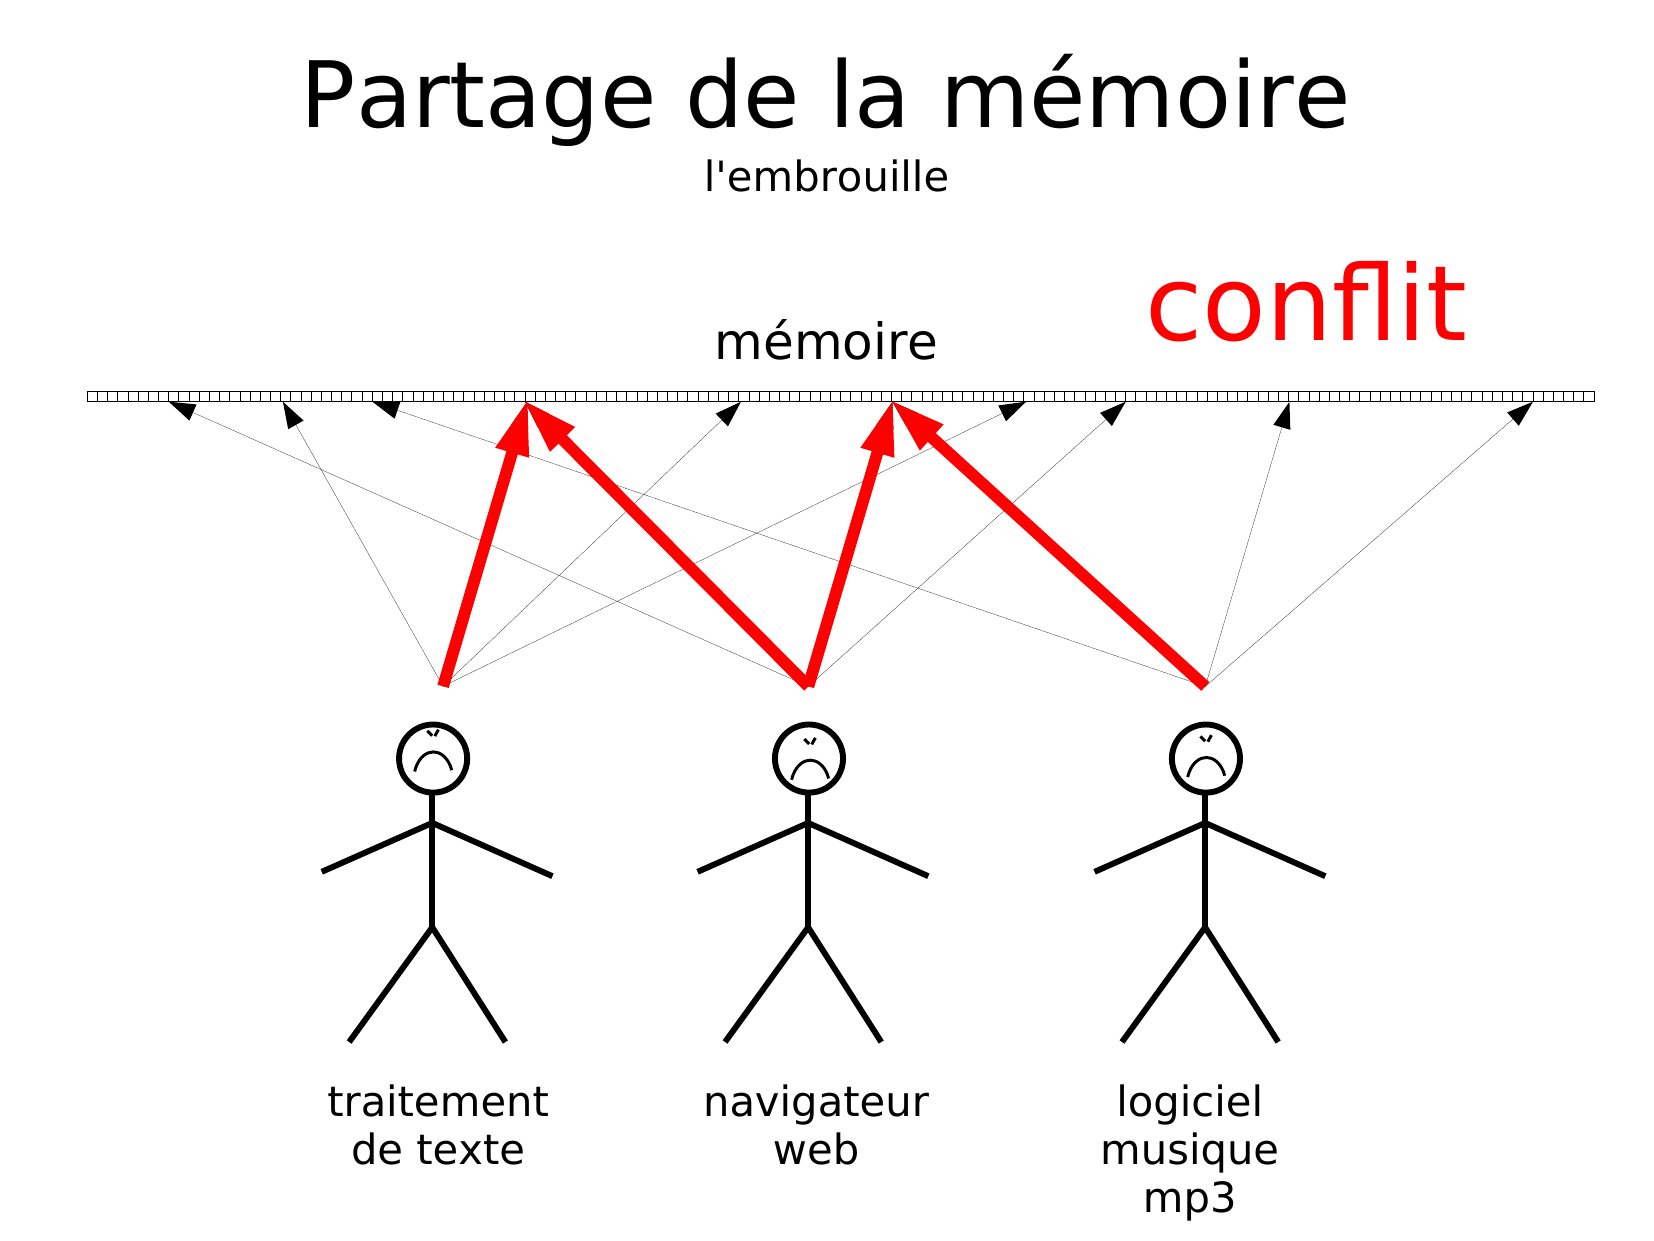

# Partage de la mémoire
l'embrouille
conflit
mémoire
navigateur
web
traitement
de texte
logiciel
musique
mp3